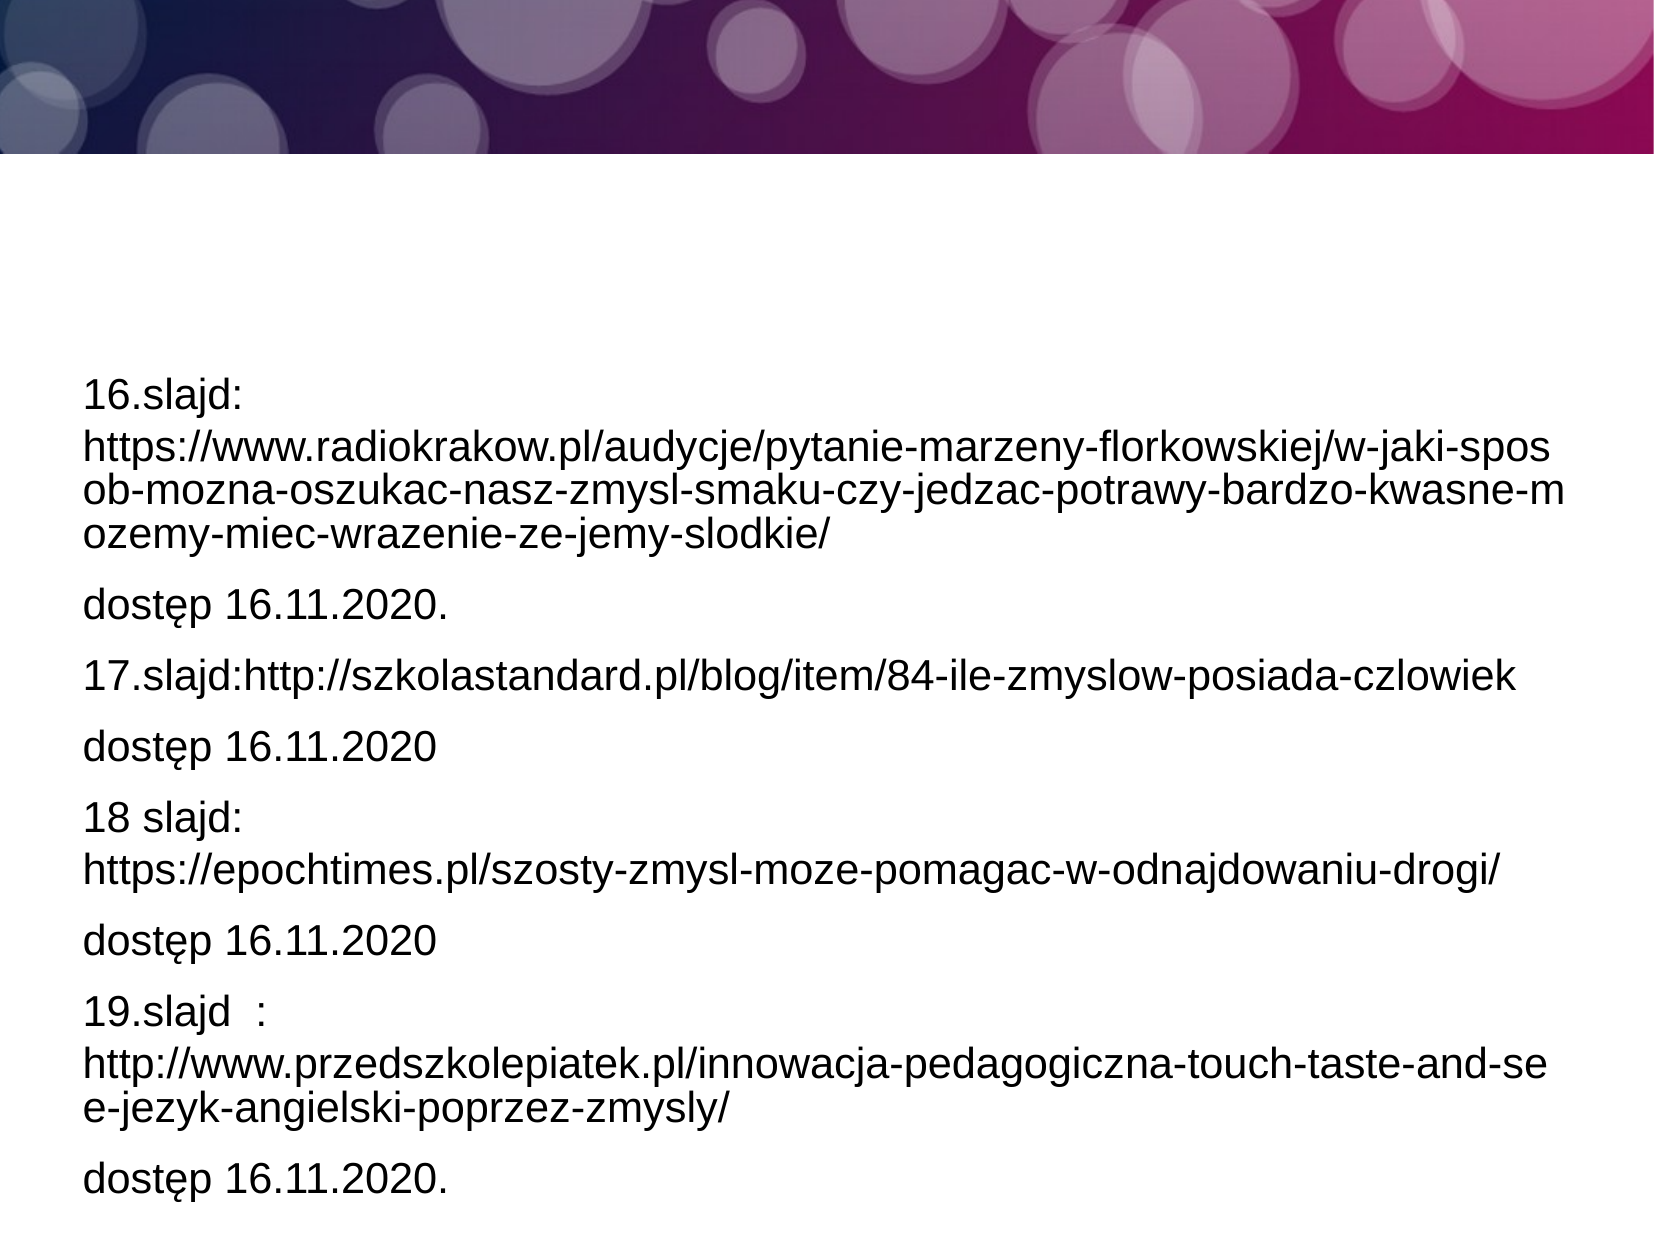

#
16.slajd: https://www.radiokrakow.pl/audycje/pytanie-marzeny-florkowskiej/w-jaki-sposob-mozna-oszukac-nasz-zmysl-smaku-czy-jedzac-potrawy-bardzo-kwasne-mozemy-miec-wrazenie-ze-jemy-slodkie/
dostęp 16.11.2020.
17.slajd:http://szkolastandard.pl/blog/item/84-ile-zmyslow-posiada-czlowiek
dostęp 16.11.2020
18 slajd: https://epochtimes.pl/szosty-zmysl-moze-pomagac-w-odnajdowaniu-drogi/
dostęp 16.11.2020
19.slajd : http://www.przedszkolepiatek.pl/innowacja-pedagogiczna-touch-taste-and-see-jezyk-angielski-poprzez-zmysly/
dostęp 16.11.2020.